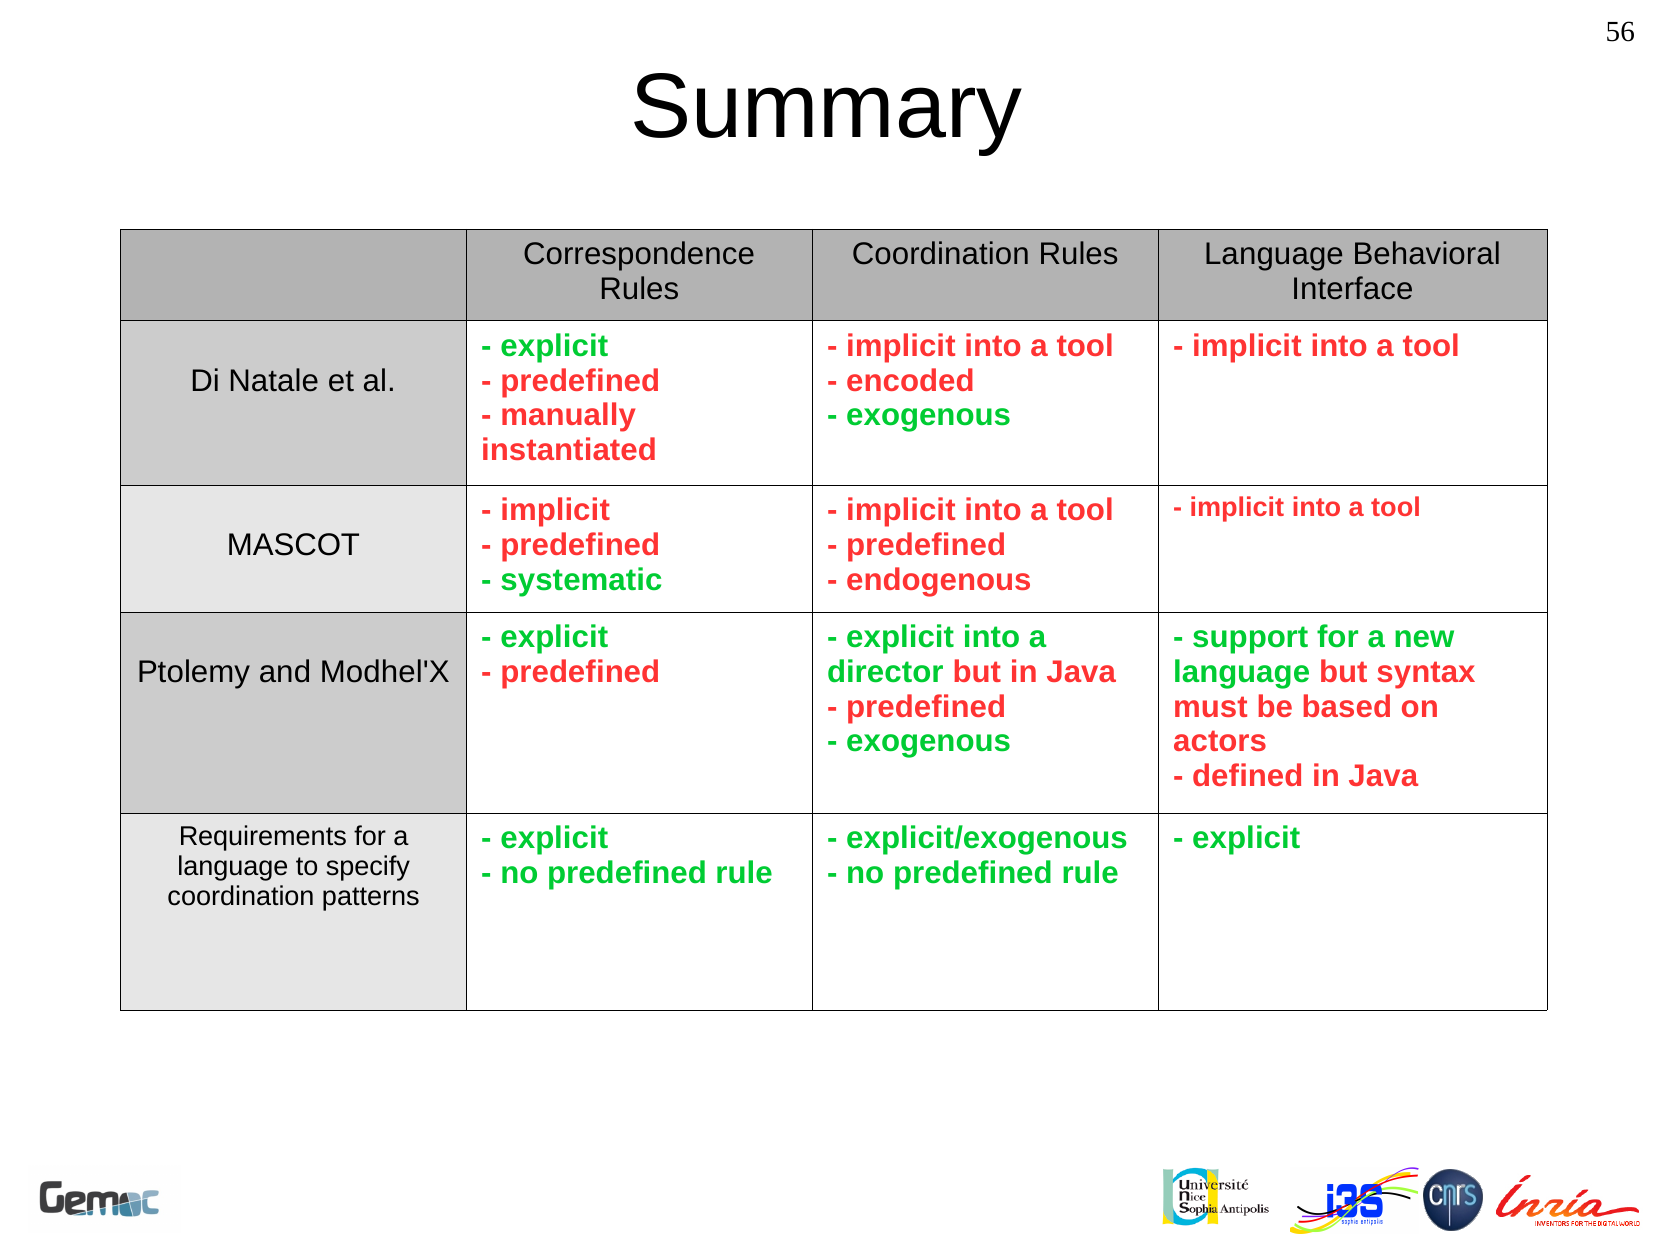

# Summary
56
| | Correspondence Rules | Coordination Rules | Language Behavioral Interface |
| --- | --- | --- | --- |
| Di Natale et al. | - explicit - predefined - manually instantiated | - implicit into a tool - encoded - exogenous | - implicit into a tool |
| MASCOT | - implicit - predefined - systematic | - implicit into a tool - predefined - endogenous | - implicit into a tool |
| Ptolemy and Modhel'X | - explicit - predefined | - explicit into a director but in Java - predefined - exogenous | - support for a new language but syntax must be based on actors - defined in Java |
| Requirements for a language to specify coordination patterns | - explicit - no predefined rule | - explicit/exogenous - no predefined rule | - explicit |